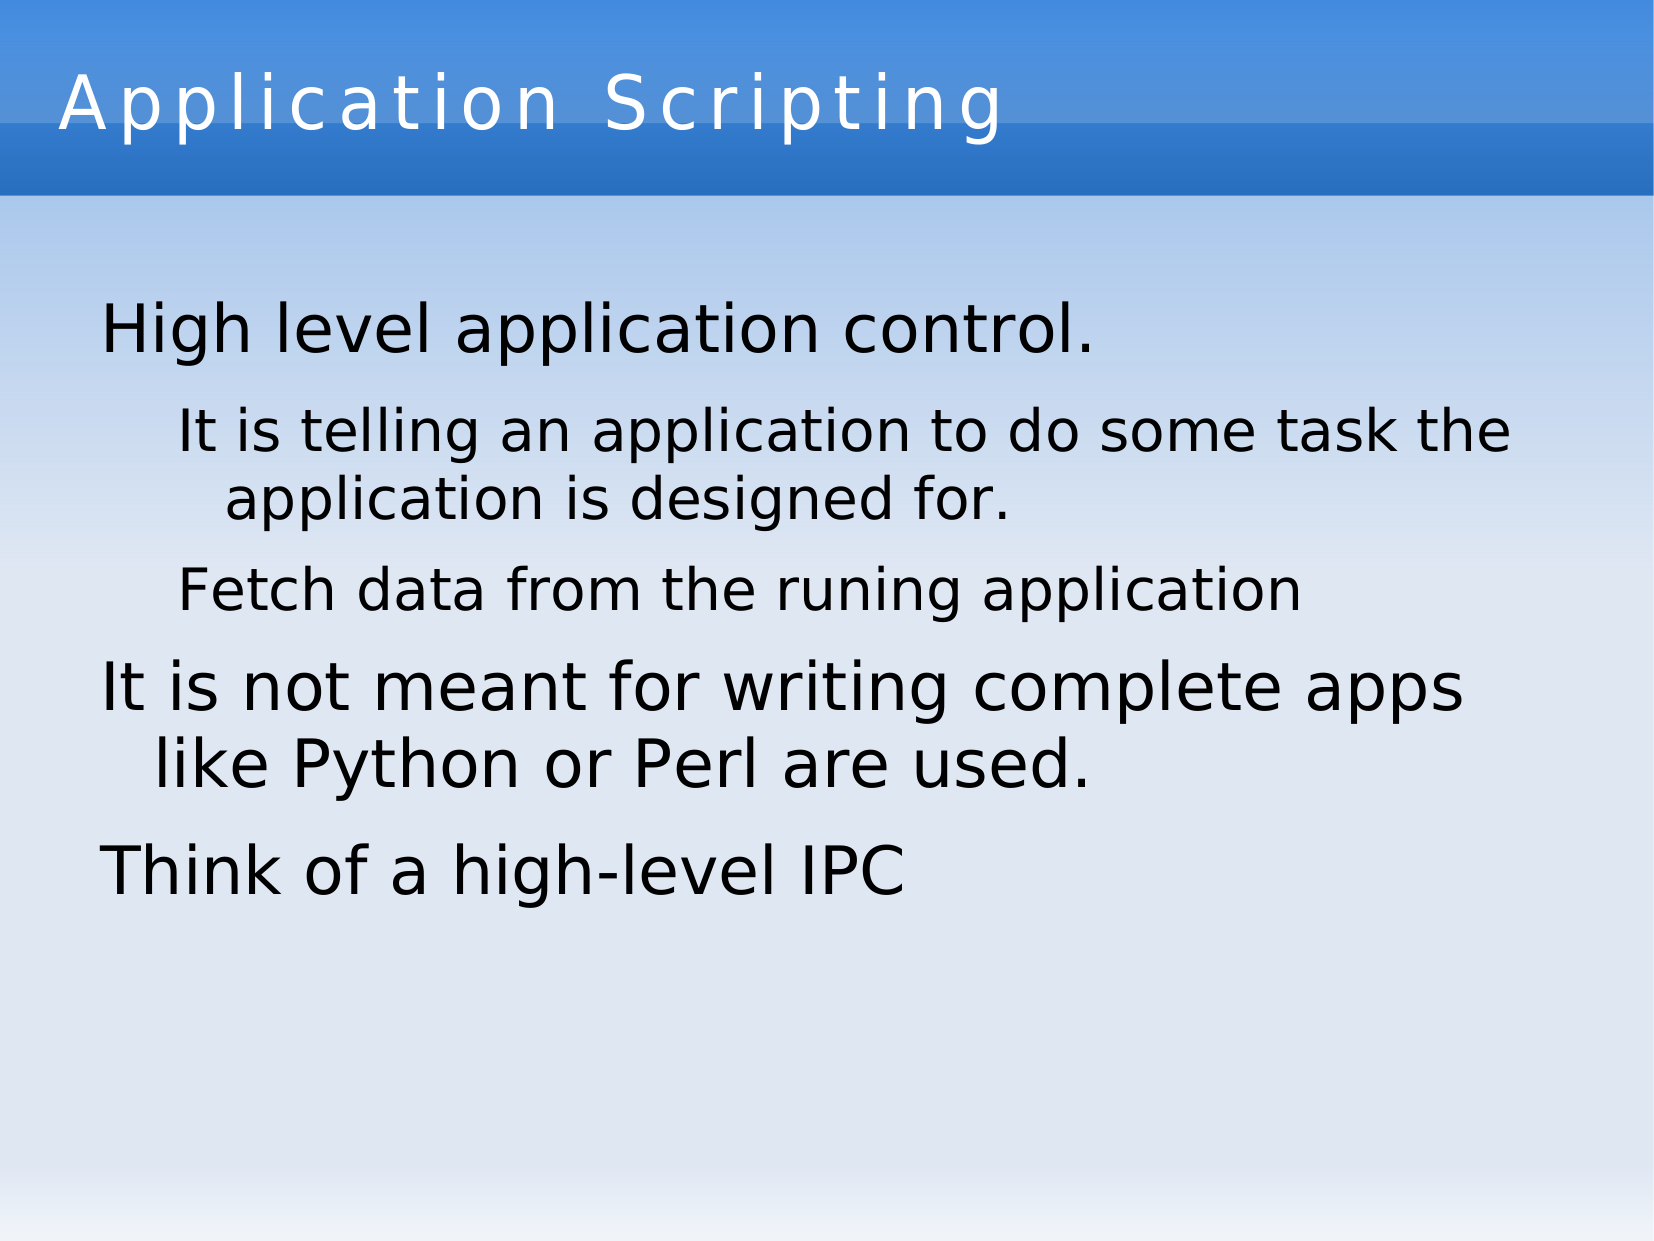

# Application Scripting
High level application control.
It is telling an application to do some task the application is designed for.
Fetch data from the runing application
It is not meant for writing complete apps like Python or Perl are used.
Think of a high-level IPC